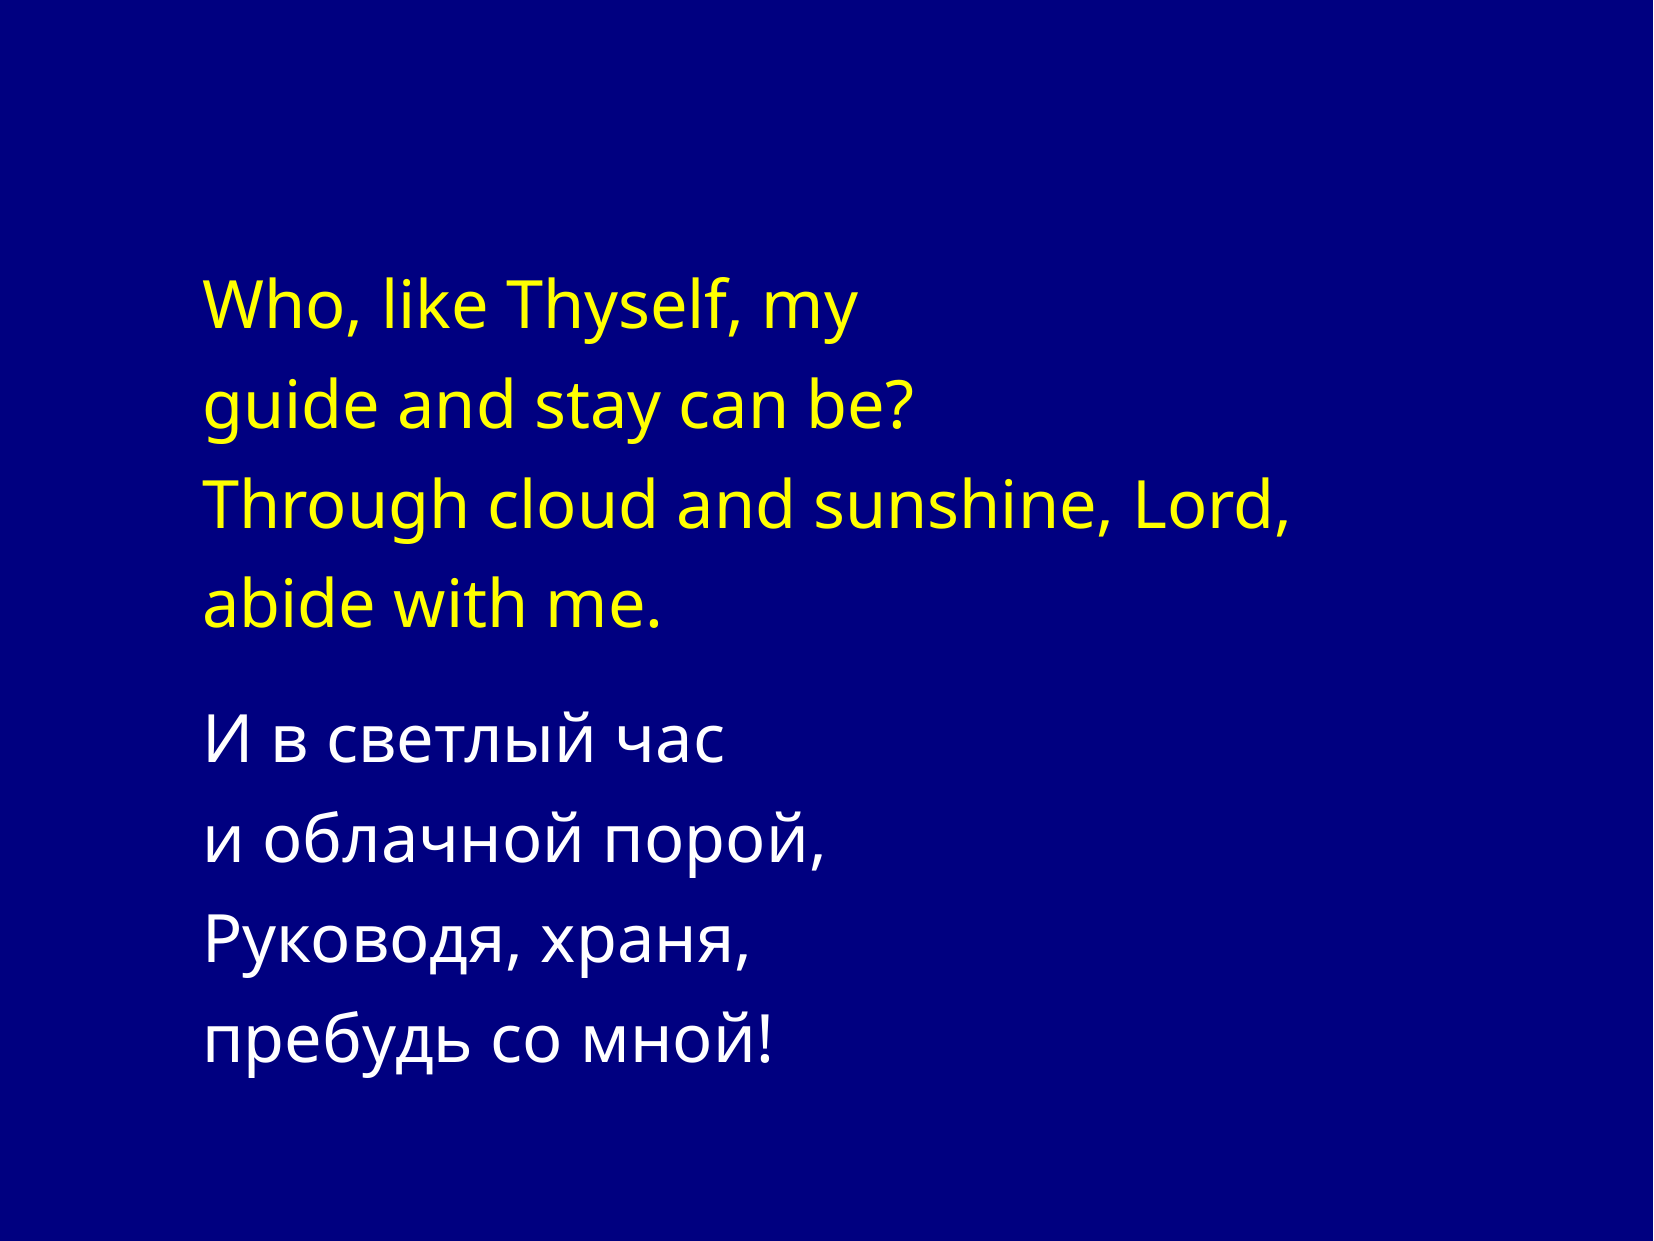

Who, like Thyself, my
	guide and stay can be?
	Through cloud and sunshine, Lord,
	abide with me.
	И в светлый час
	и облачной порой,
	Руководя, храня,
	пребудь со мной!